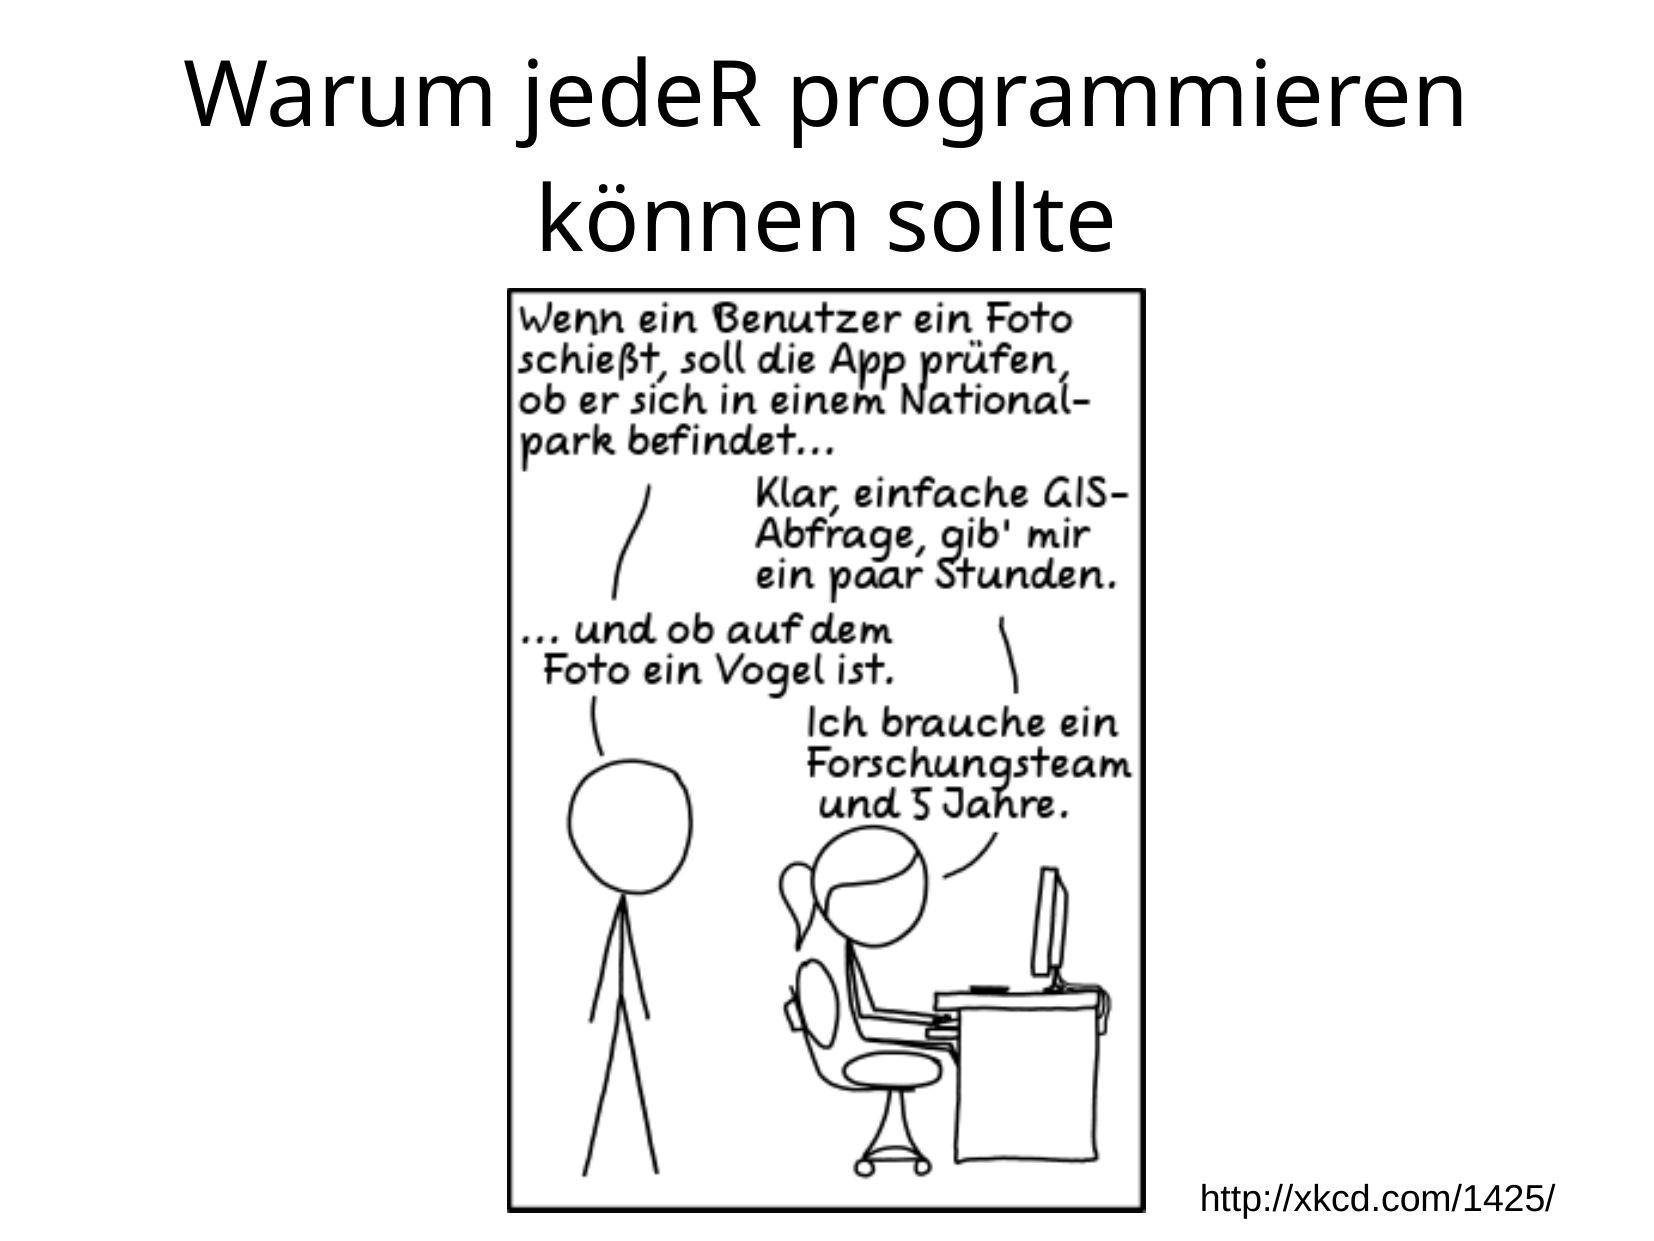

# Warum jedeR programmieren können sollte
http://xkcd.com/1425/